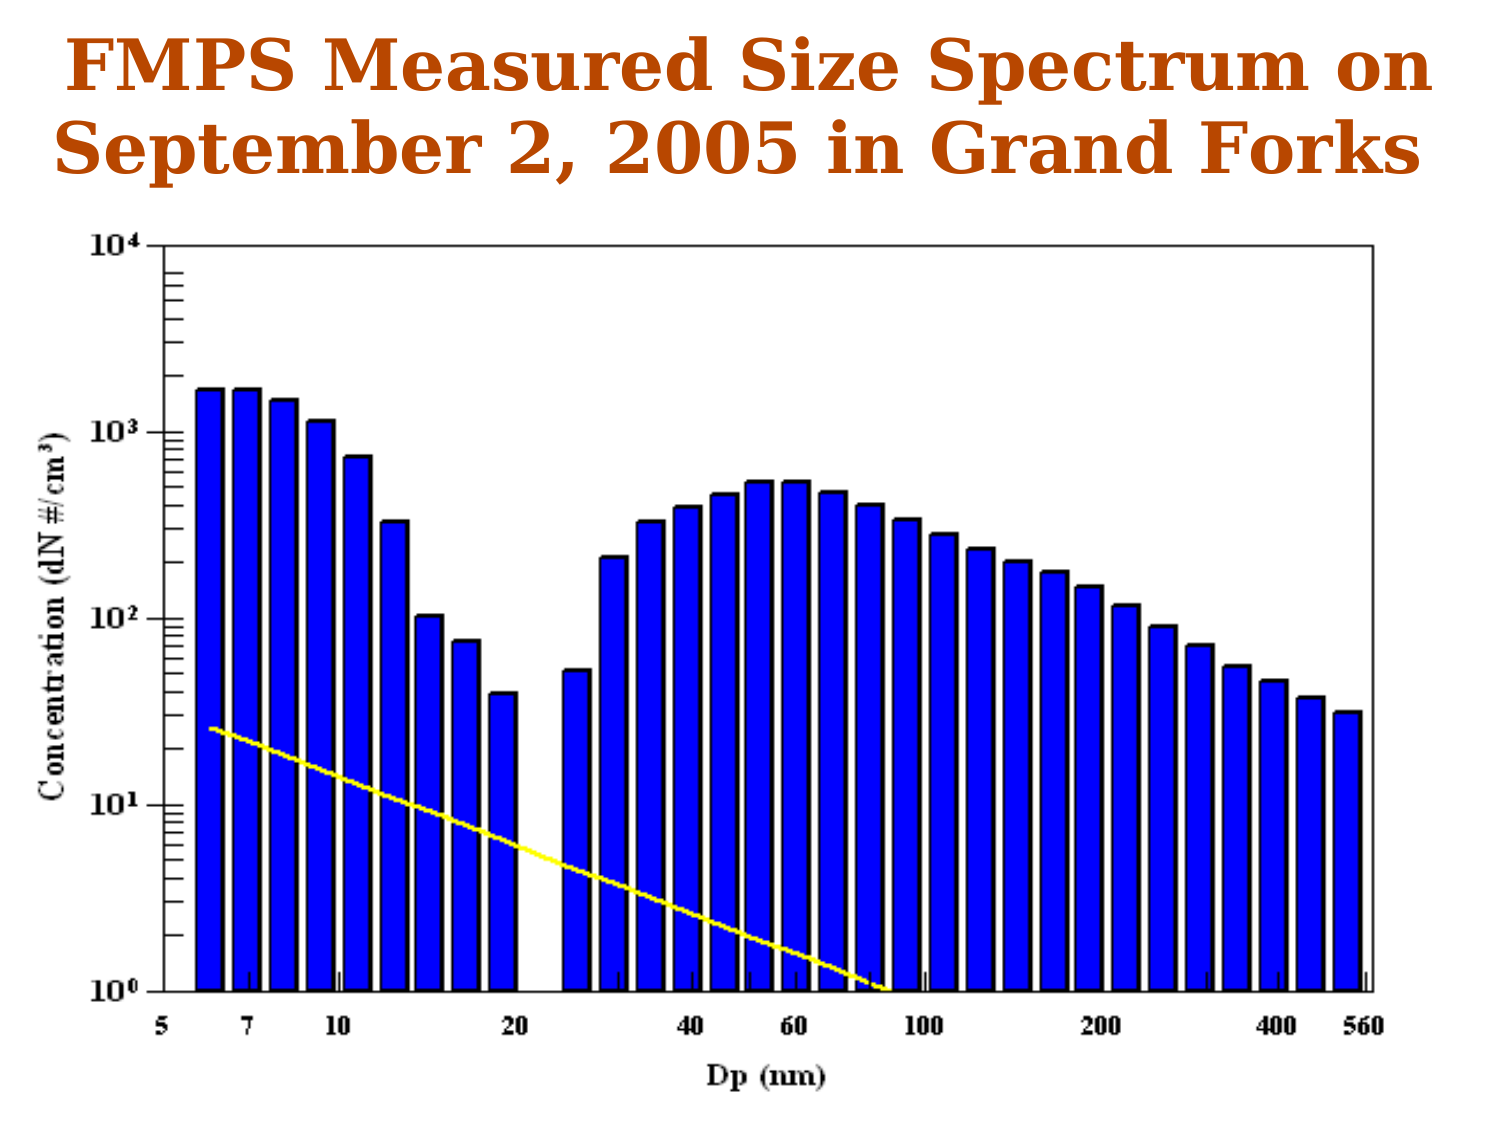

# FMPS Measured Size Spectrum on September 2, 2005 in Grand Forks
Exterior of the Inlet and Outlet use for FSMP on the UND Citation Aircraft.
Interior of the Inlet and Outlet use for FSMP on the UND Citation Aircraft.
The Fast Mobility Particle Sizer in a rear rack on the University of North Dakota’s (UND) Citation Research Aircraft.